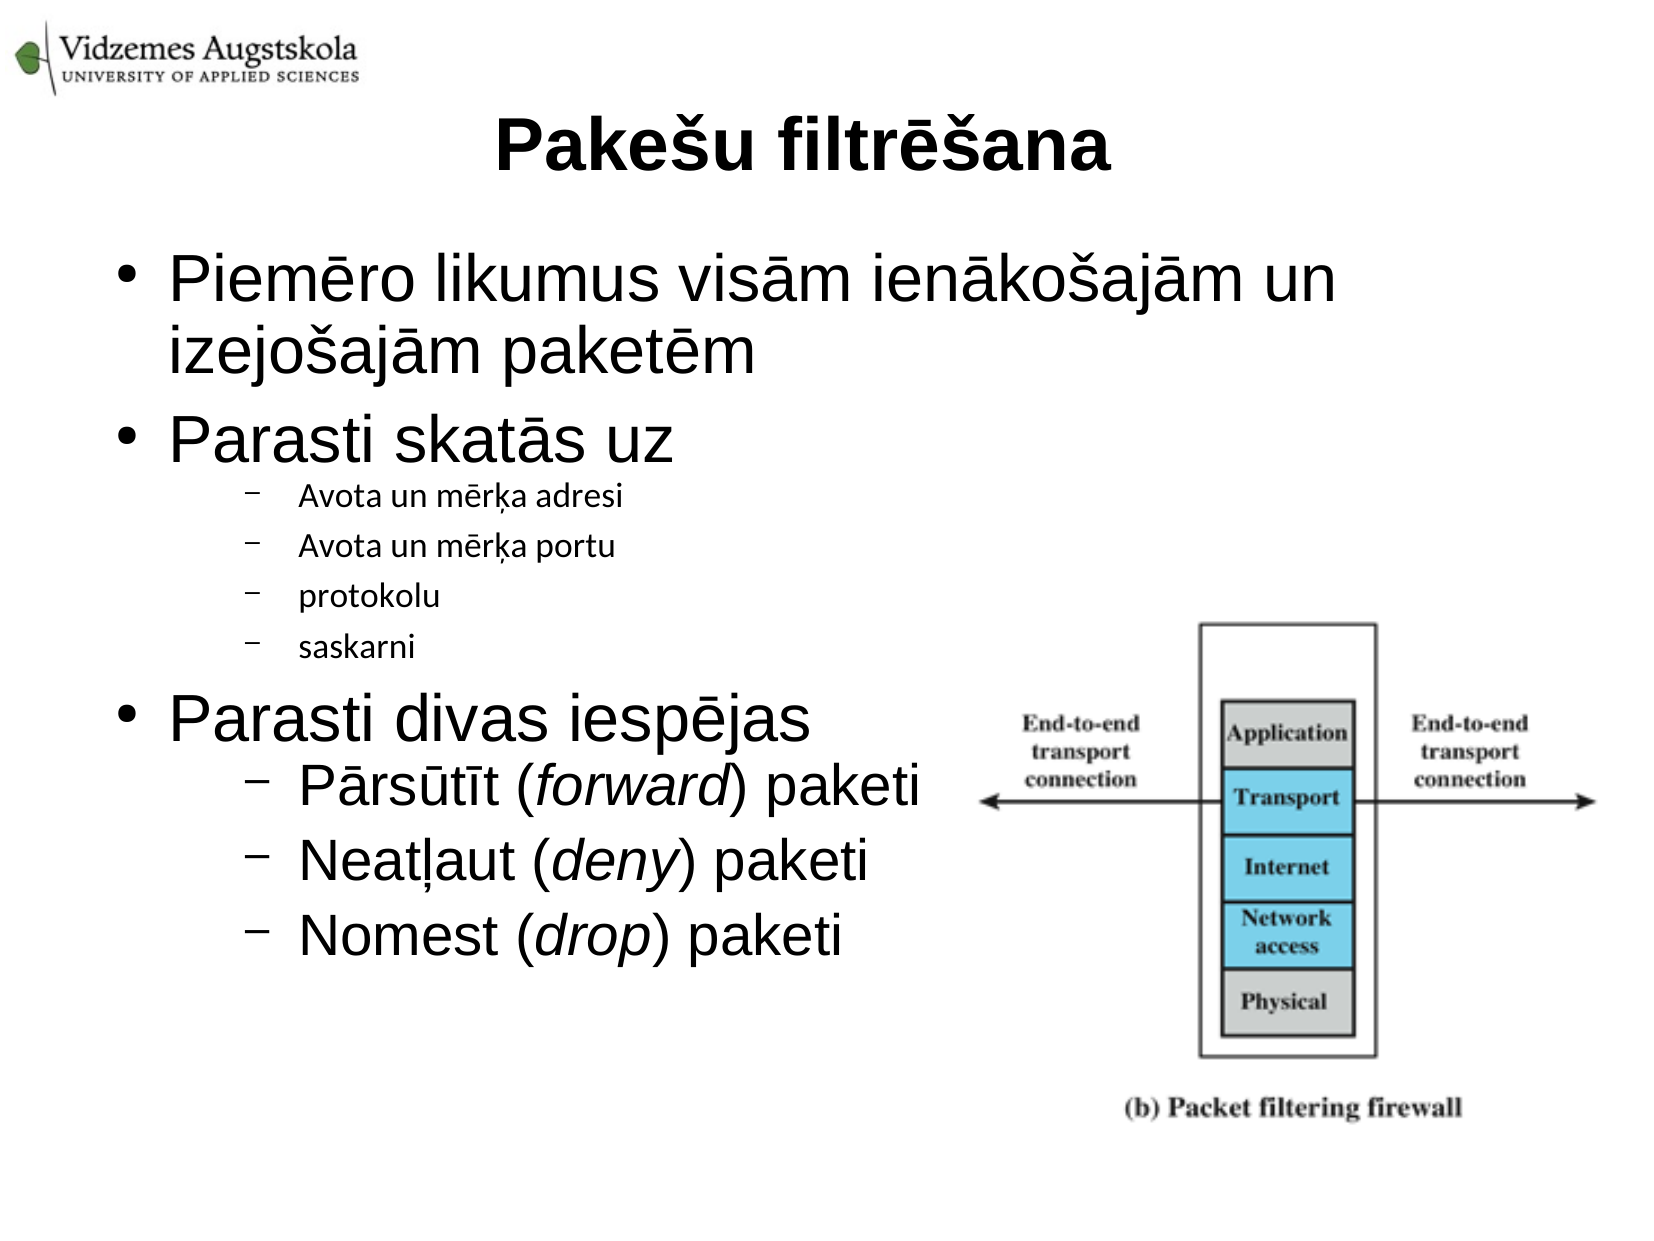

# Pakešu filtrēšana
Piemēro likumus visām ienākošajām un izejošajām paketēm
Parasti skatās uz
Avota un mērķa adresi
Avota un mērķa portu
protokolu
saskarni
Parasti divas iespējas
Pārsūtīt (forward) paketi
Neatļaut (deny) paketi
Nomest (drop) paketi